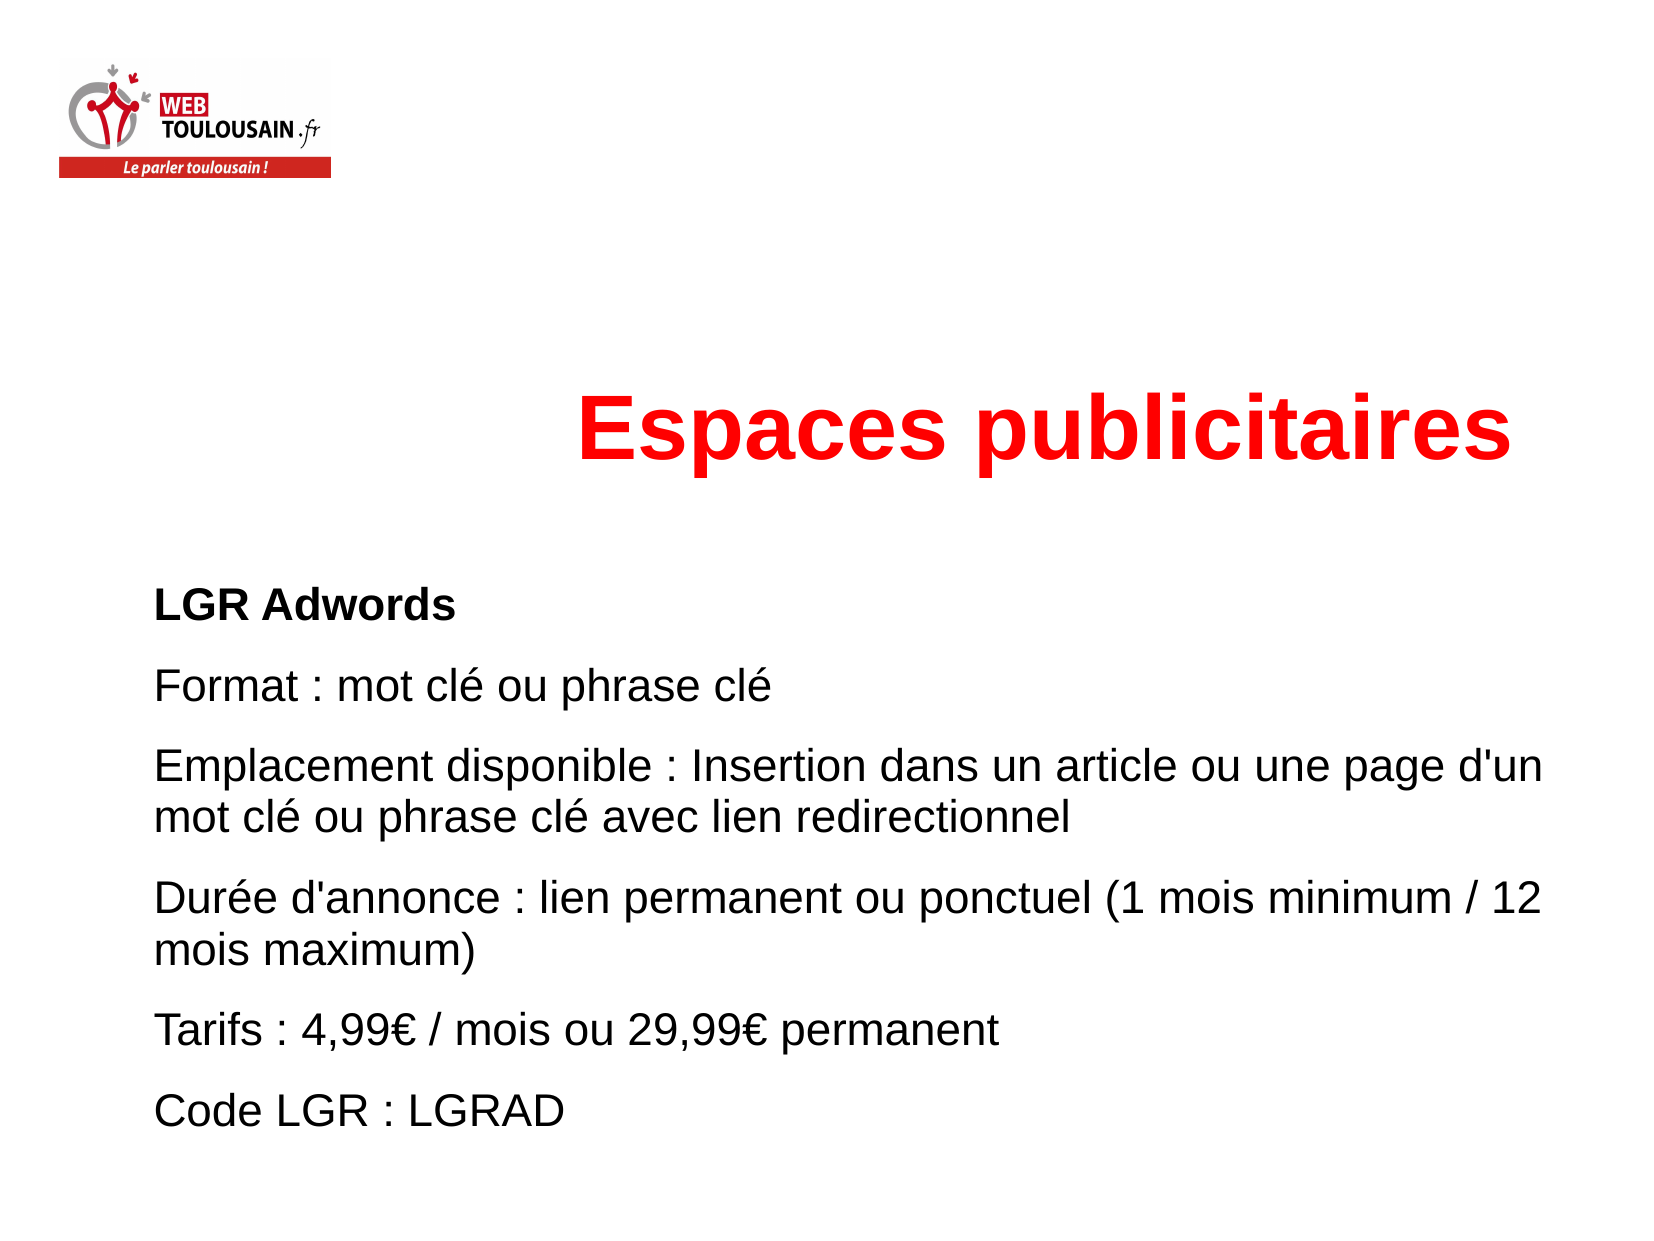

# Espaces publicitaires
LGR Adwords
Format : mot clé ou phrase clé
Emplacement disponible : Insertion dans un article ou une page d'un mot clé ou phrase clé avec lien redirectionnel
Durée d'annonce : lien permanent ou ponctuel (1 mois minimum / 12 mois maximum)
Tarifs : 4,99€ / mois ou 29,99€ permanent
Code LGR : LGRAD